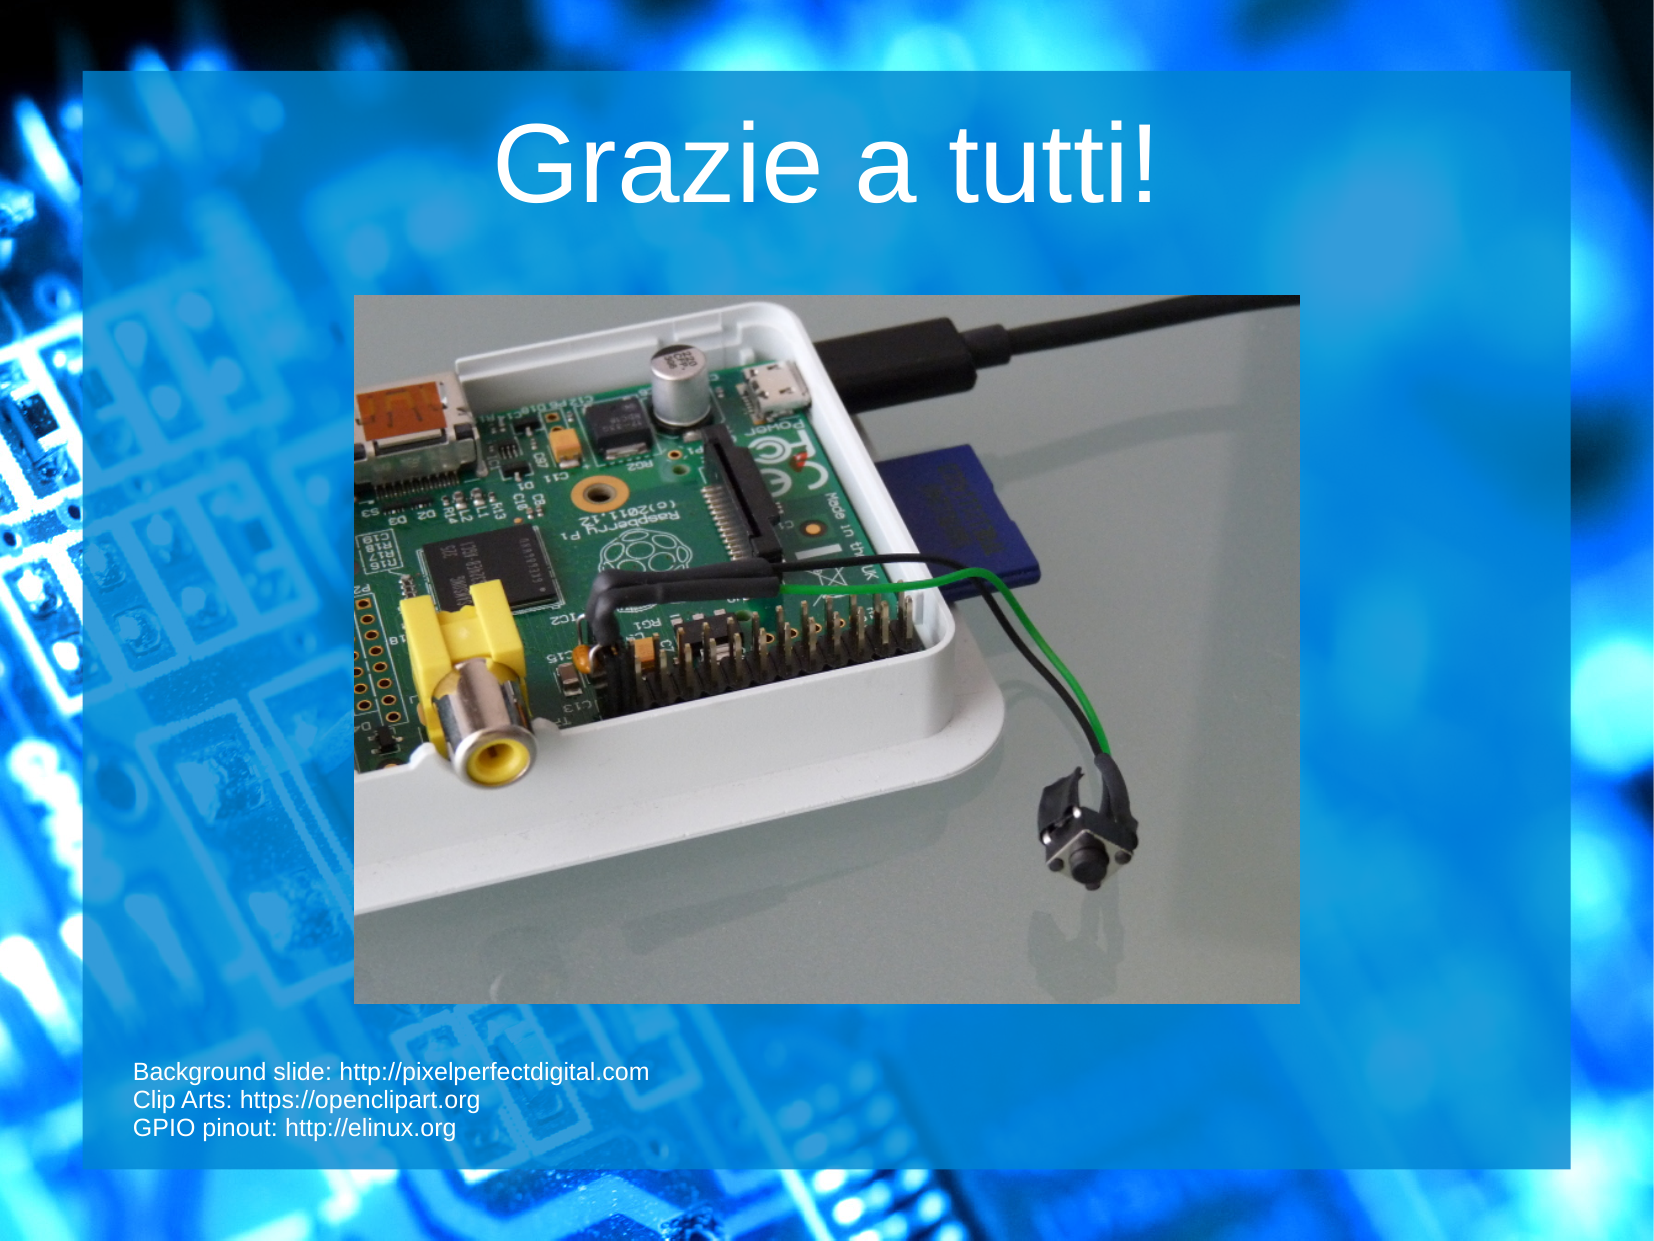

# Grazie a tutti!
Background slide: http://pixelperfectdigital.com
Clip Arts: https://openclipart.org
GPIO pinout: http://elinux.org